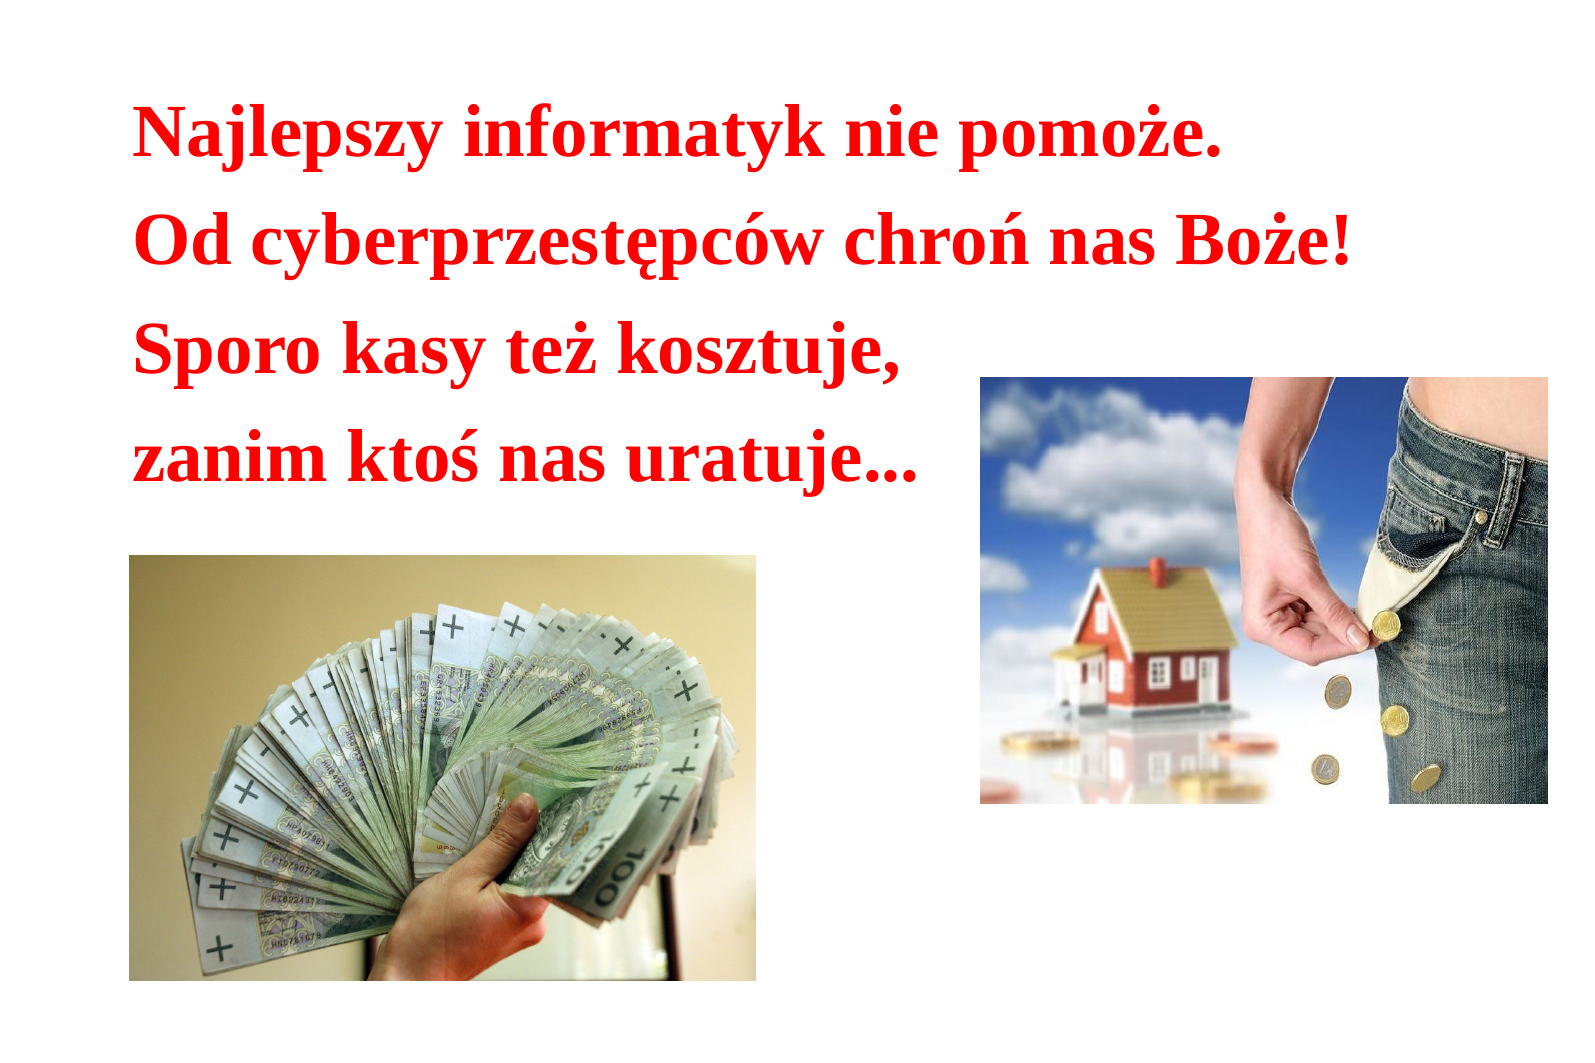

# Najlepszy informatyk nie pomoże.
 Od cyberprzestępców chroń nas Boże!
 Sporo kasy też kosztuje,
 zanim ktoś nas uratuje...